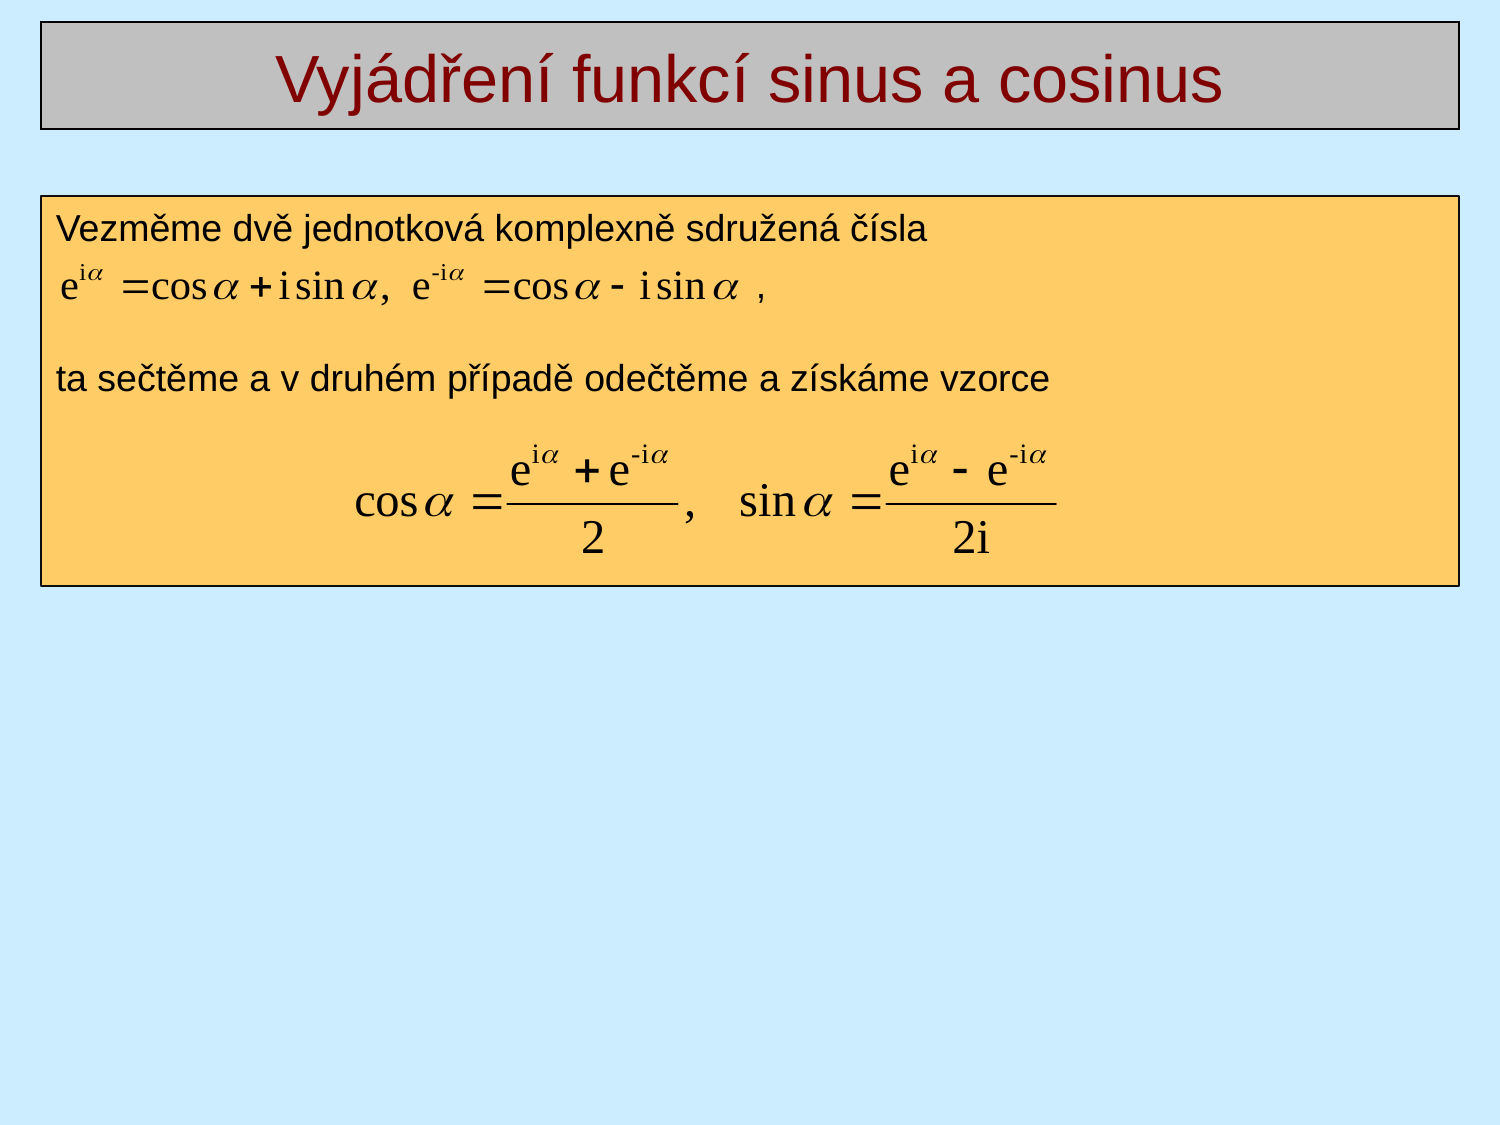

# Vyjádření funkcí sinus a cosinus
Vezměme dvě jednotková komplexně sdružená čísla
 ,
ta sečtěme a v druhém případě odečtěme a získáme vzorce